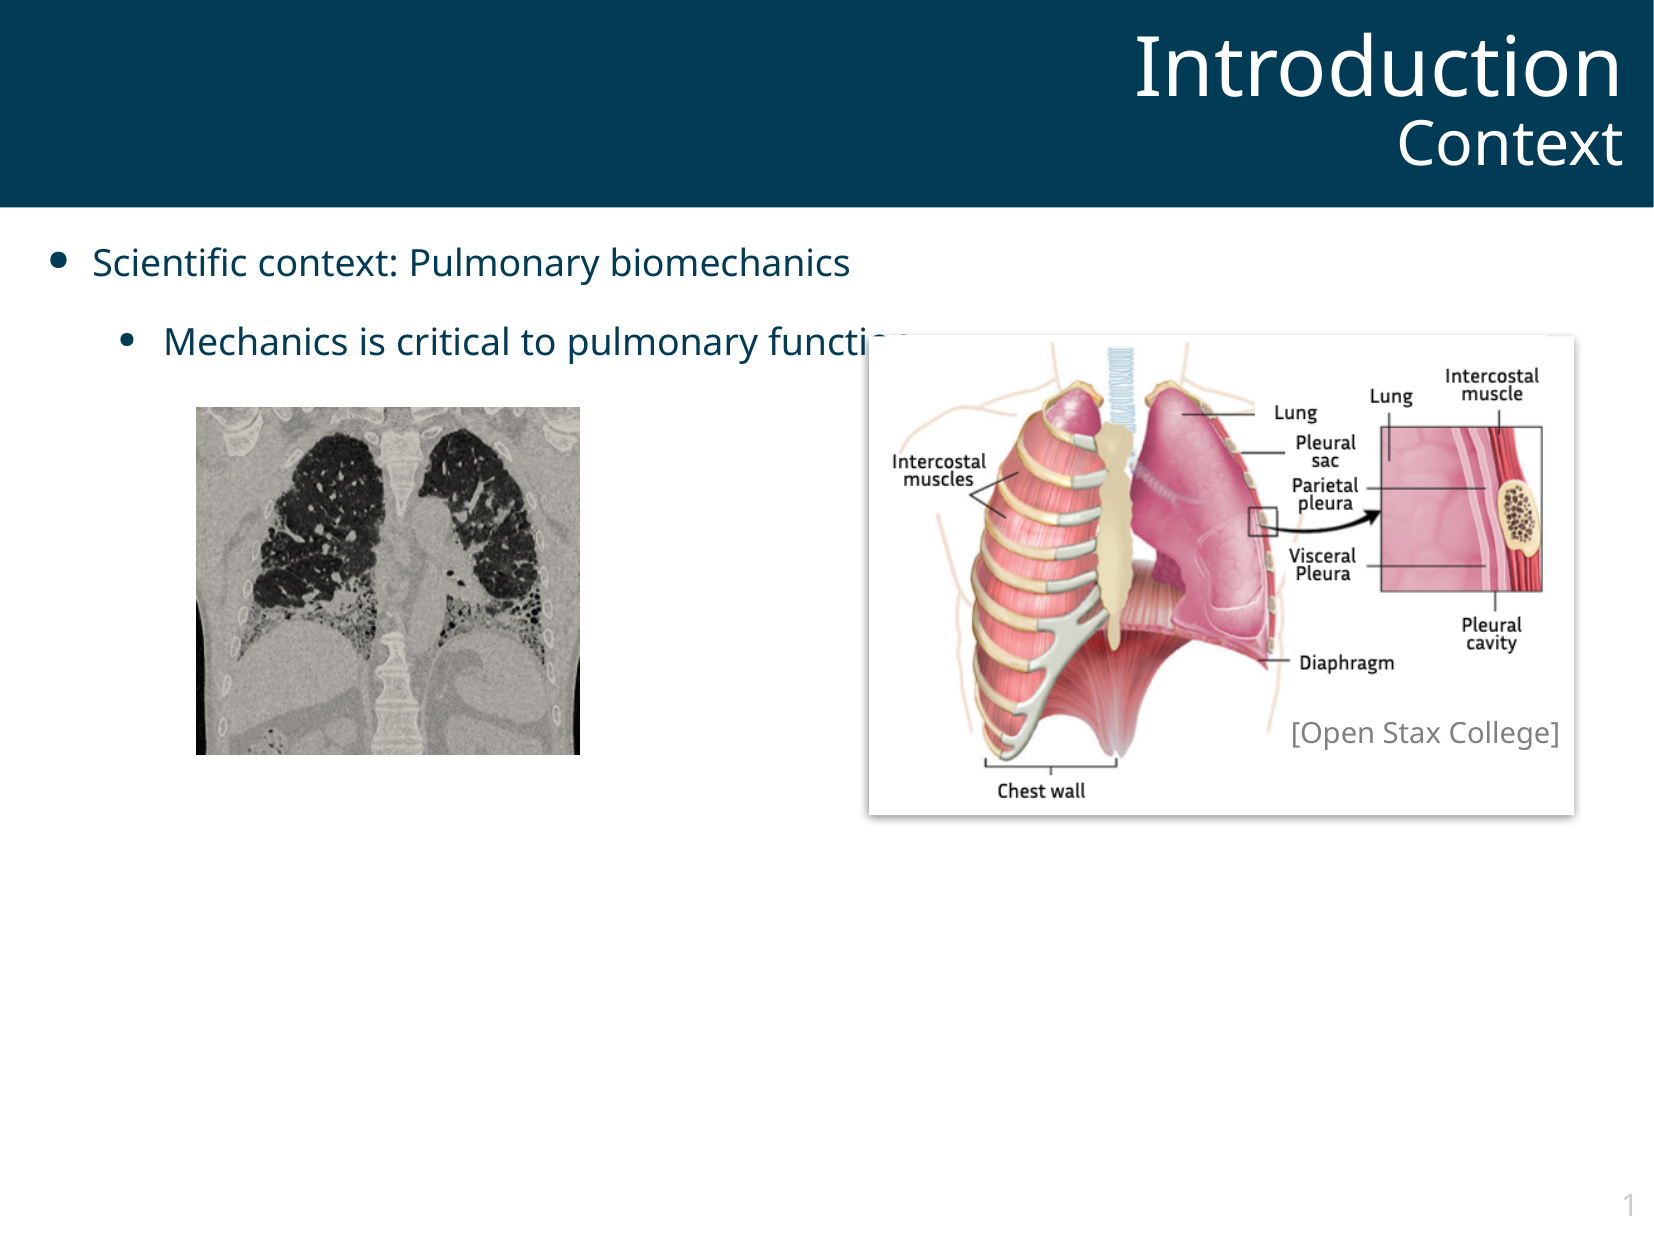

Introduction
Context
# Scientific context: Pulmonary biomechanics
Mechanics is critical to pulmonary function
[Open Stax College]
1